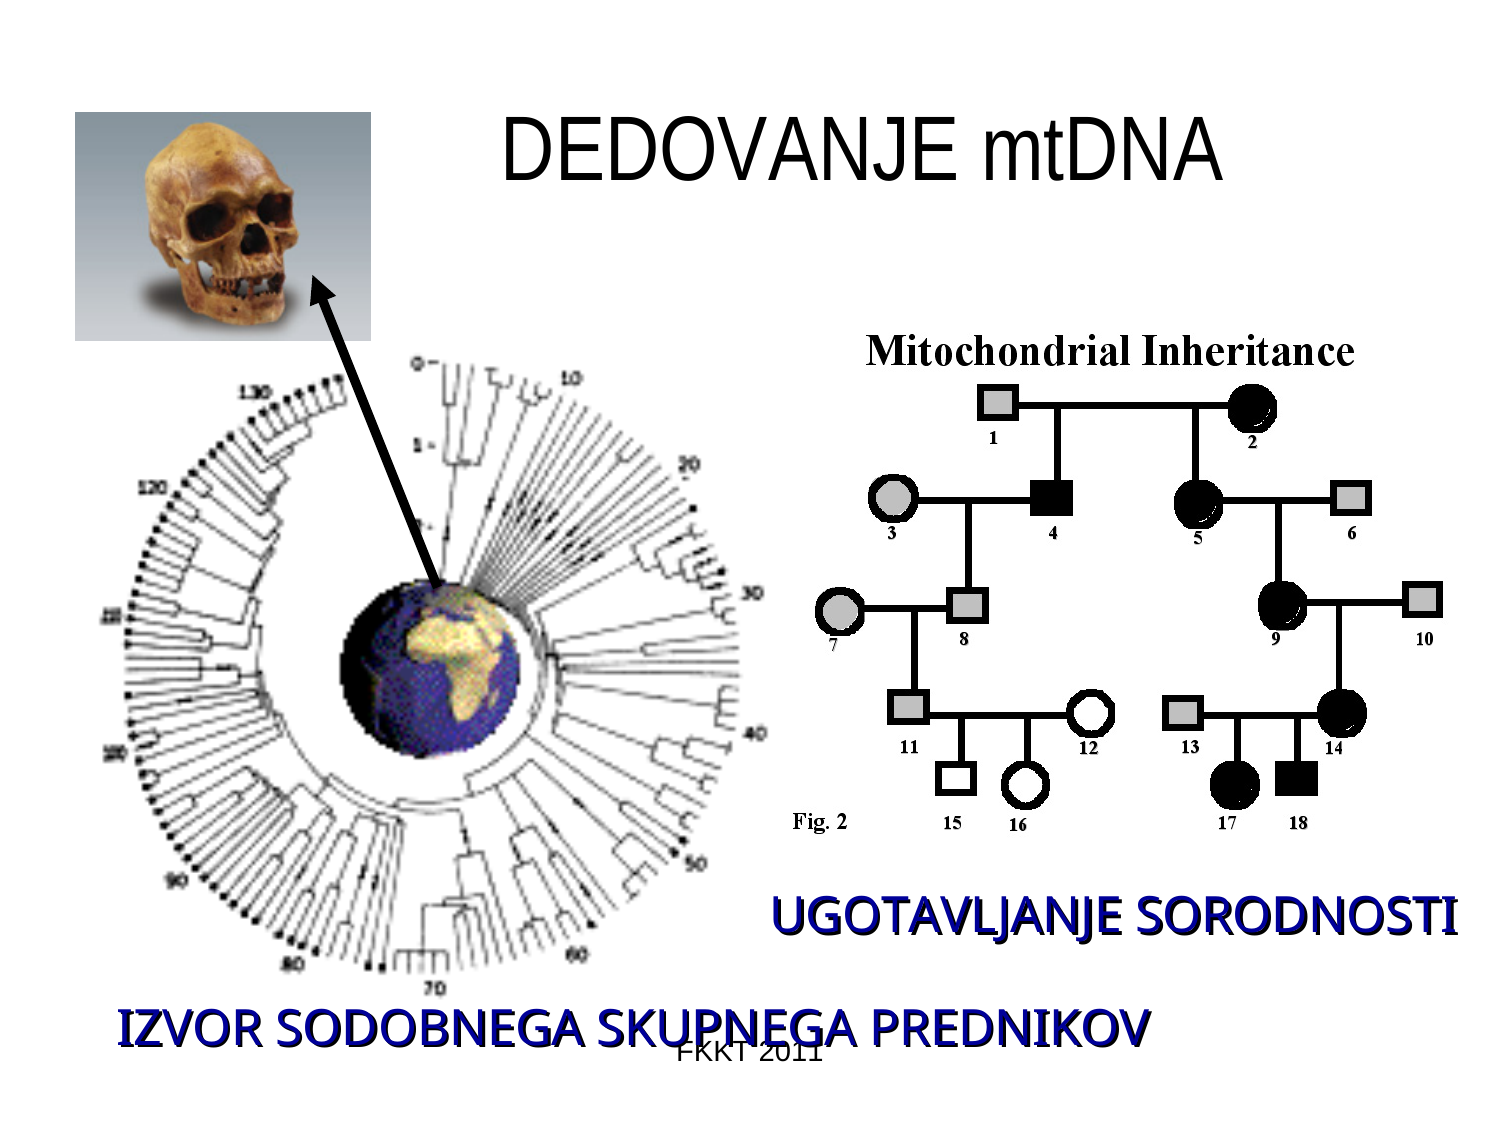

# DEDOVANJE mtDNA
UGOTAVLJANJE SORODNOSTI
IZVOR SODOBNEGA SKUPNEGA PREDNIKOV
FKKT 2011